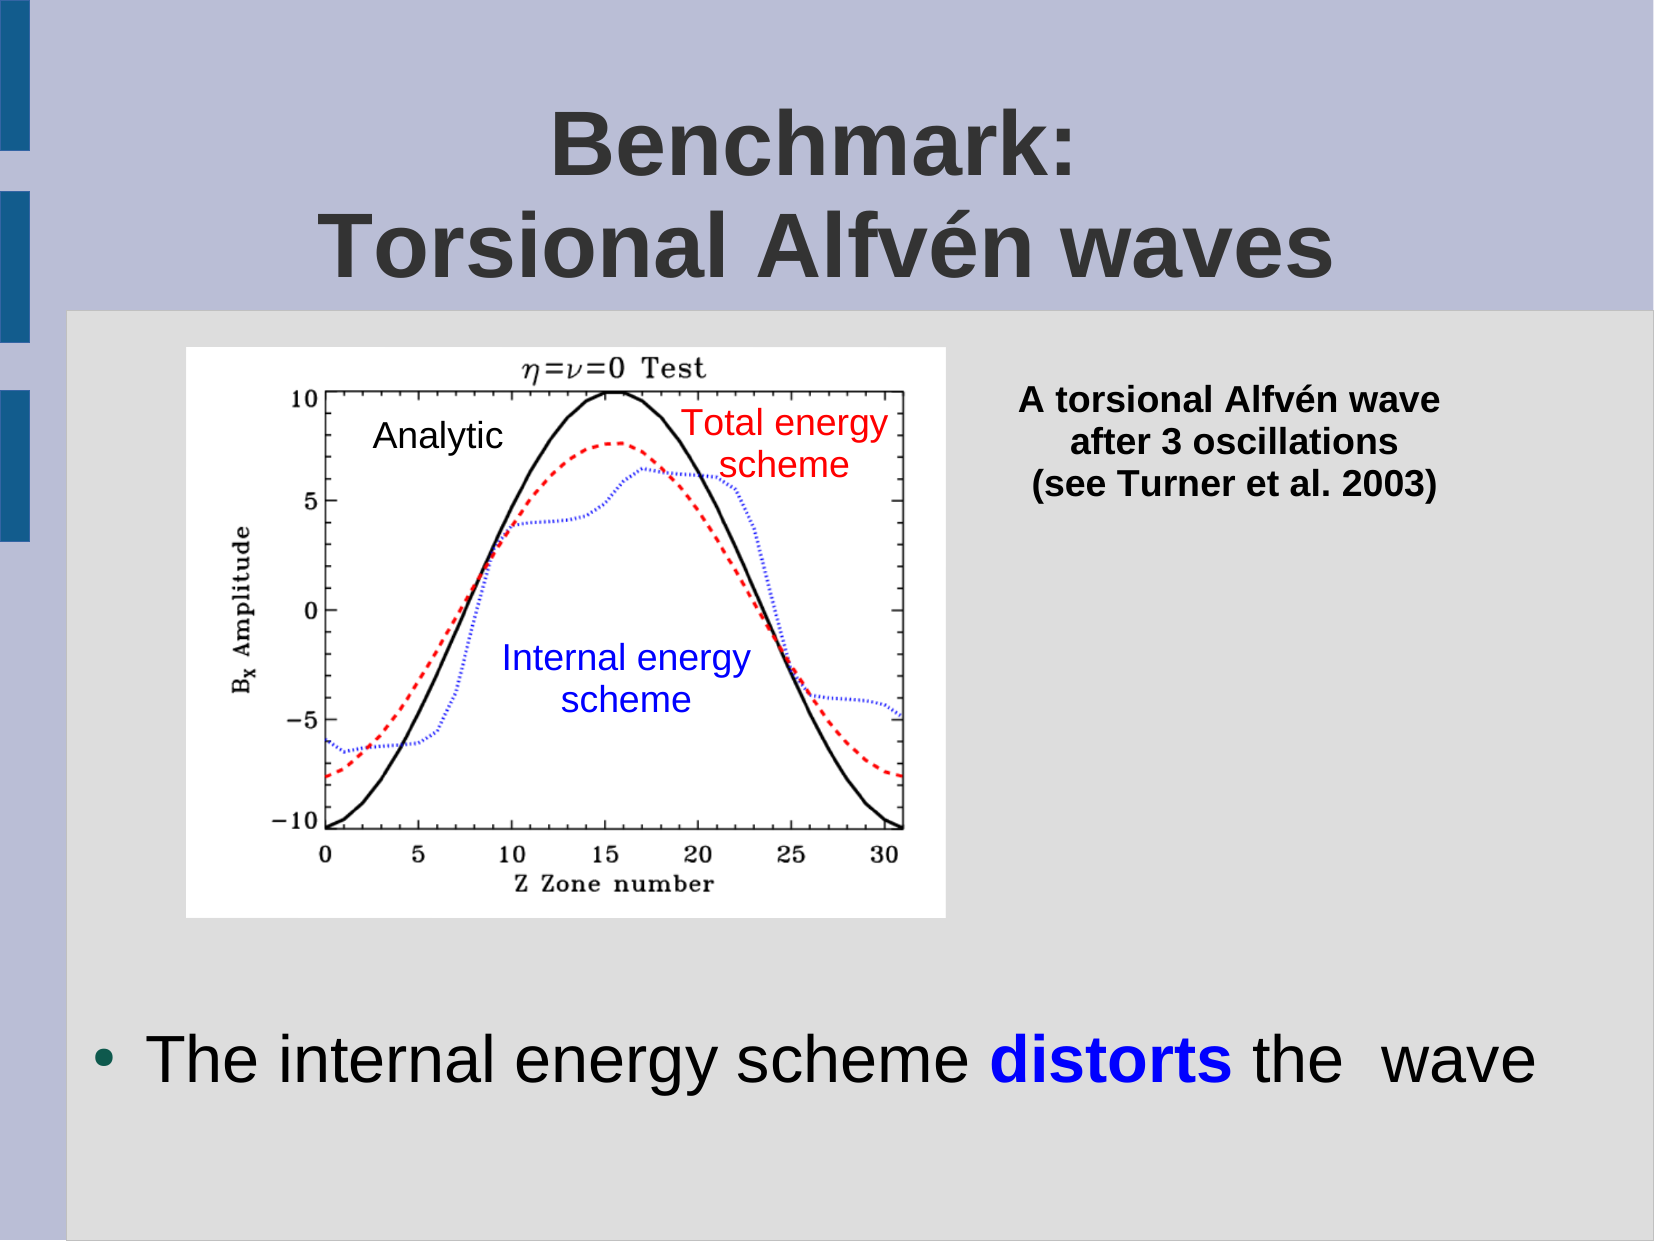

# Benchmark: Torsional Alfvén waves
A torsional Alfvén wave
after 3 oscillations
(see Turner et al. 2003)
Total energy
scheme
Analytic
Internal energy
scheme
The internal energy scheme distorts the wave